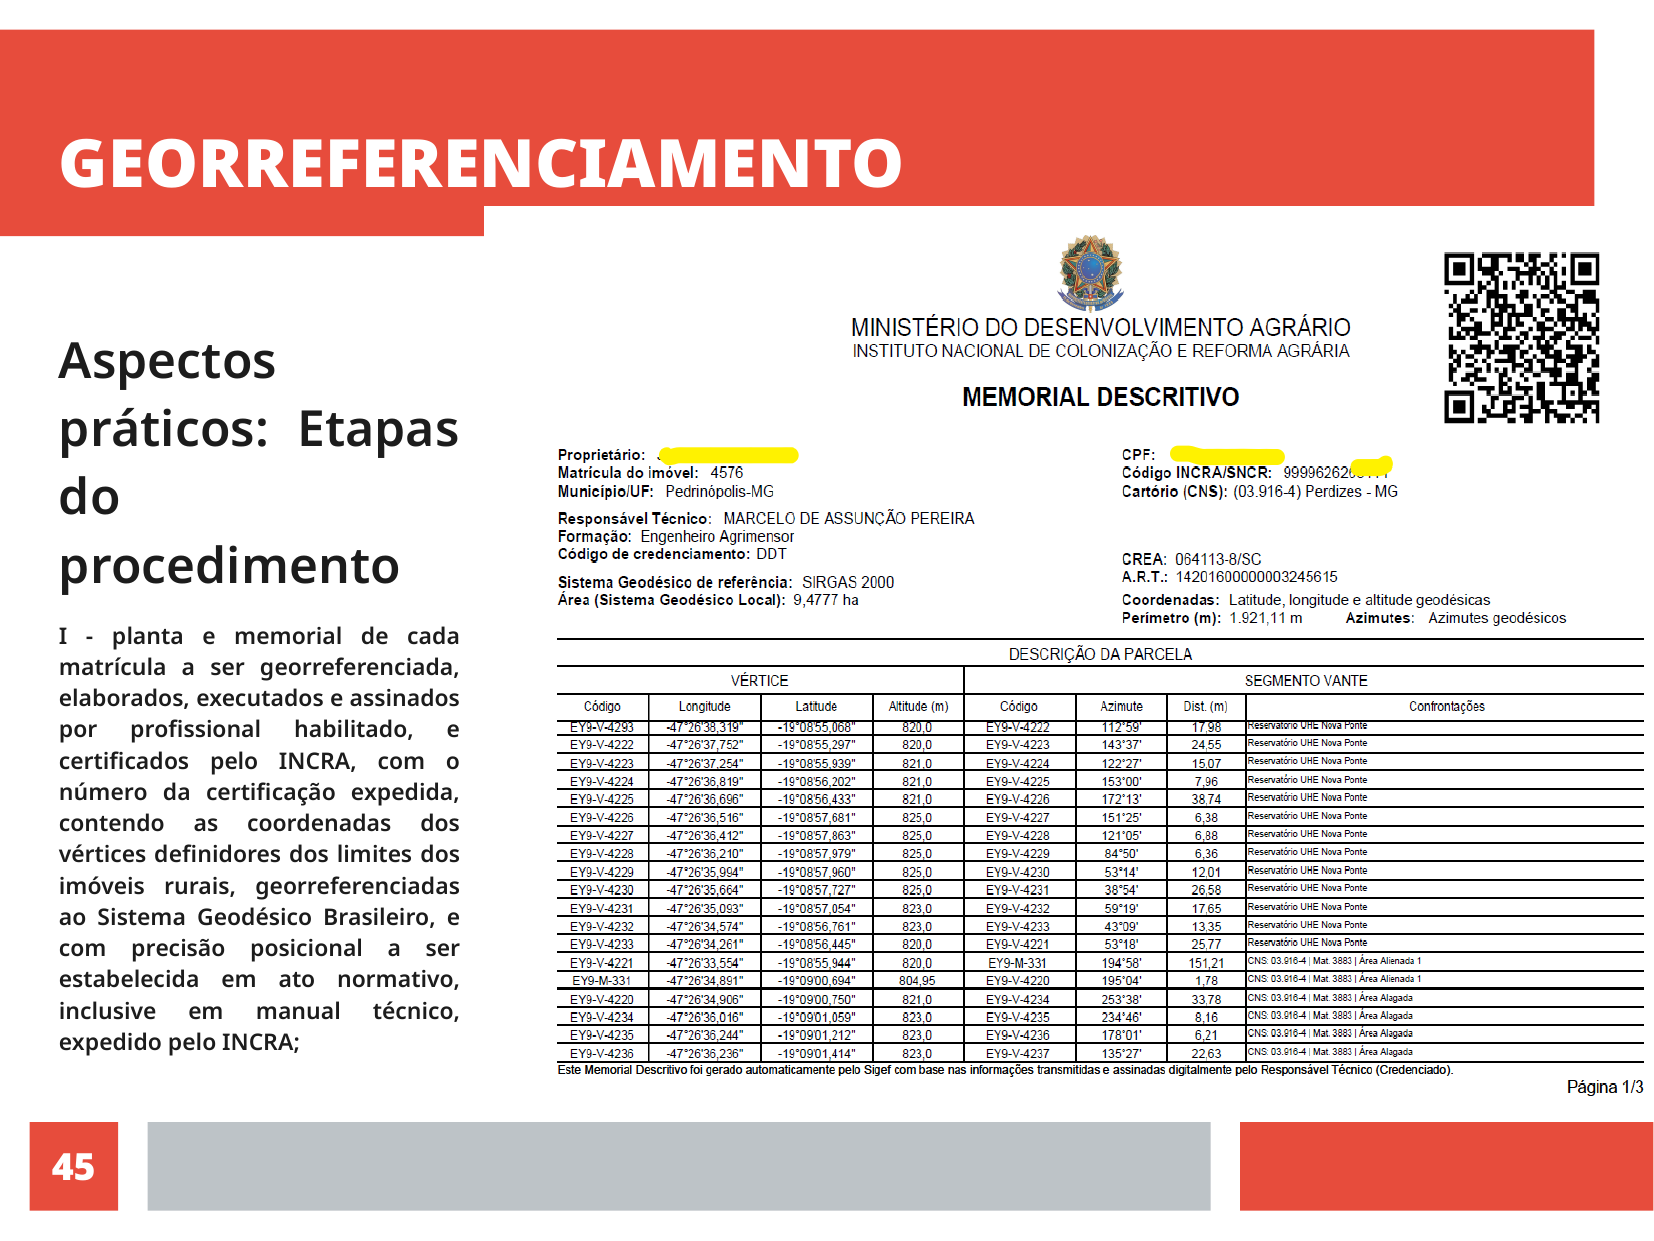

# GEORREFERENCIAMENTO
Aspectos práticos: Etapas do procedimento
I - planta e memorial de cada matrícula a ser georreferenciada, elaborados, executados e assinados por profissional habilitado, e certificados pelo INCRA, com o número da certificação expedida, contendo as coordenadas dos vértices definidores dos limites dos imóveis rurais, georreferenciadas ao Sistema Geodésico Brasileiro, e com precisão posicional a ser estabelecida em ato normativo, inclusive em manual técnico, expedido pelo INCRA;
45